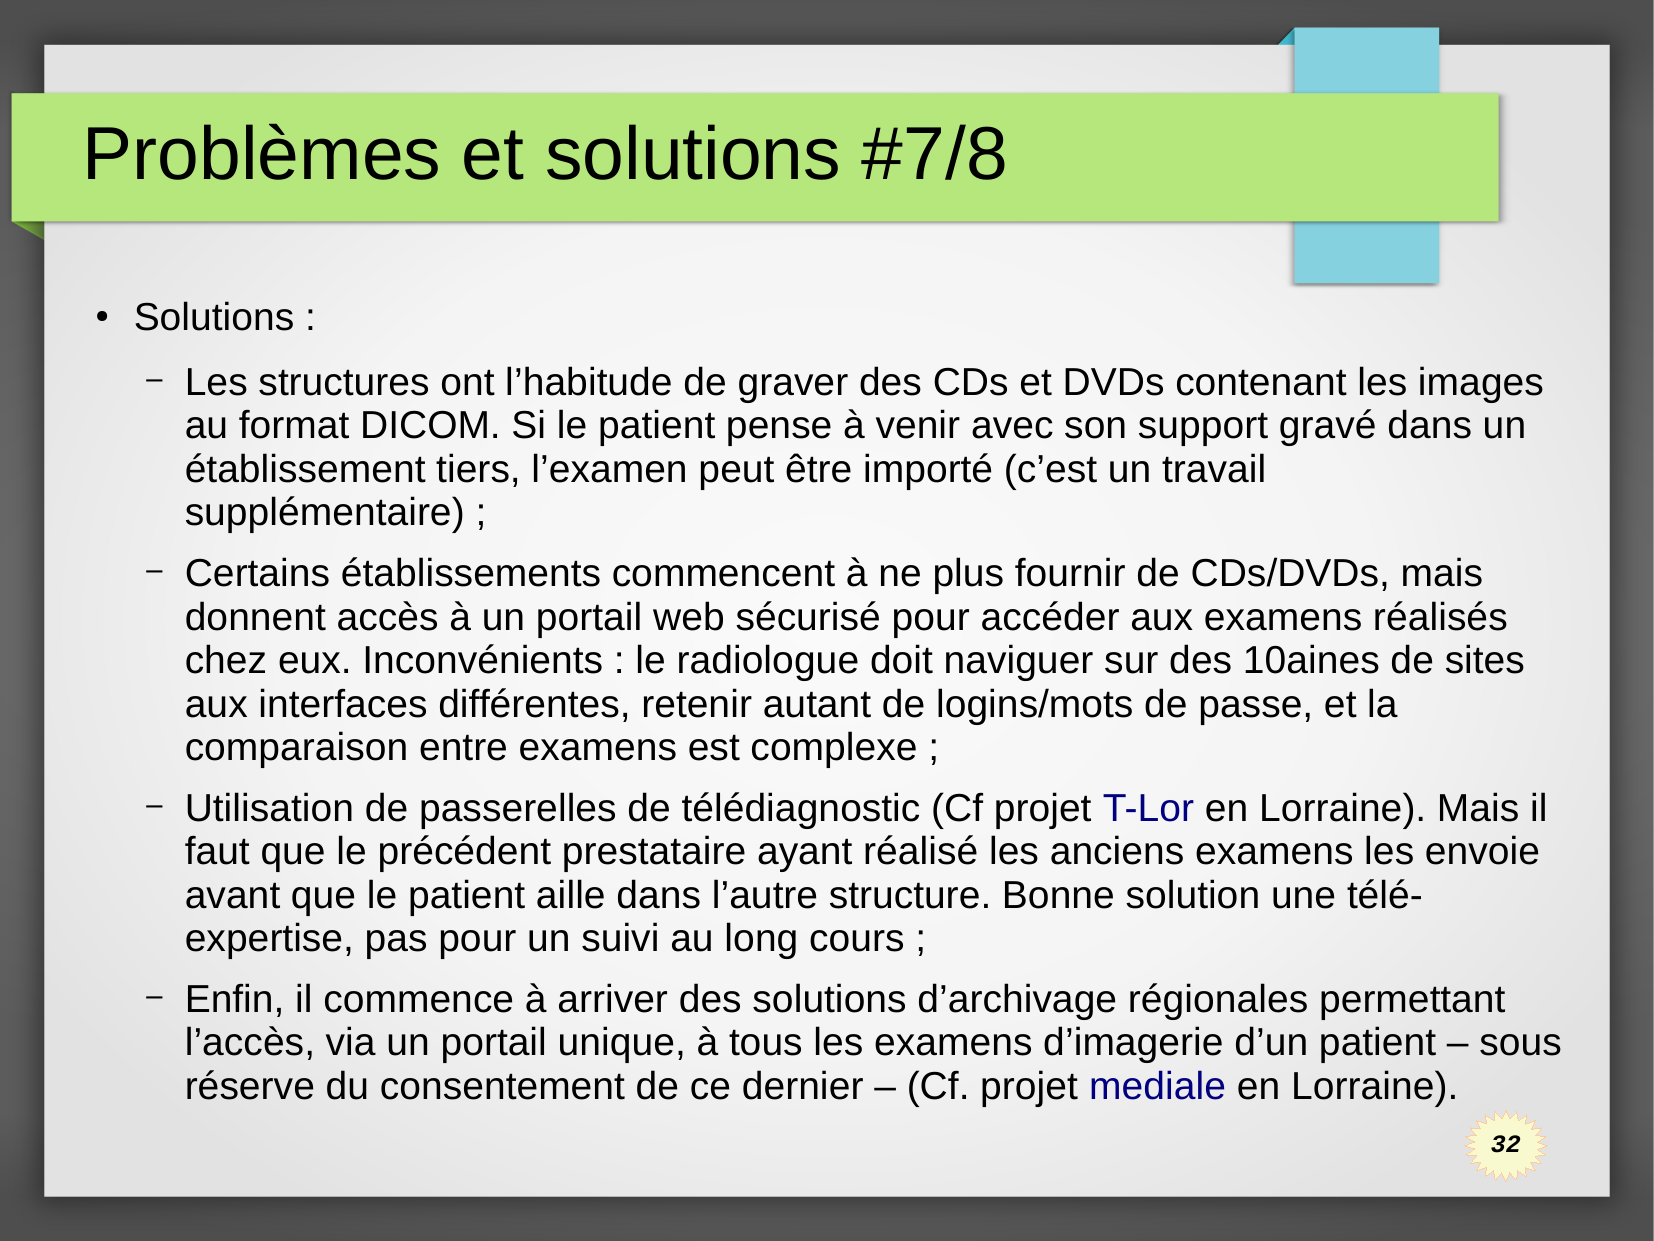

# Problèmes et solutions #7/8
Solutions :
Les structures ont l’habitude de graver des CDs et DVDs contenant les images au format DICOM. Si le patient pense à venir avec son support gravé dans un établissement tiers, l’examen peut être importé (c’est un travail supplémentaire) ;
Certains établissements commencent à ne plus fournir de CDs/DVDs, mais donnent accès à un portail web sécurisé pour accéder aux examens réalisés chez eux. Inconvénients : le radiologue doit naviguer sur des 10aines de sites aux interfaces différentes, retenir autant de logins/mots de passe, et la comparaison entre examens est complexe ;
Utilisation de passerelles de télédiagnostic (Cf projet T-Lor en Lorraine). Mais il faut que le précédent prestataire ayant réalisé les anciens examens les envoie avant que le patient aille dans l’autre structure. Bonne solution une télé-expertise, pas pour un suivi au long cours ;
Enfin, il commence à arriver des solutions d’archivage régionales permettant l’accès, via un portail unique, à tous les examens d’imagerie d’un patient – sous réserve du consentement de ce dernier – (Cf. projet mediale en Lorraine).